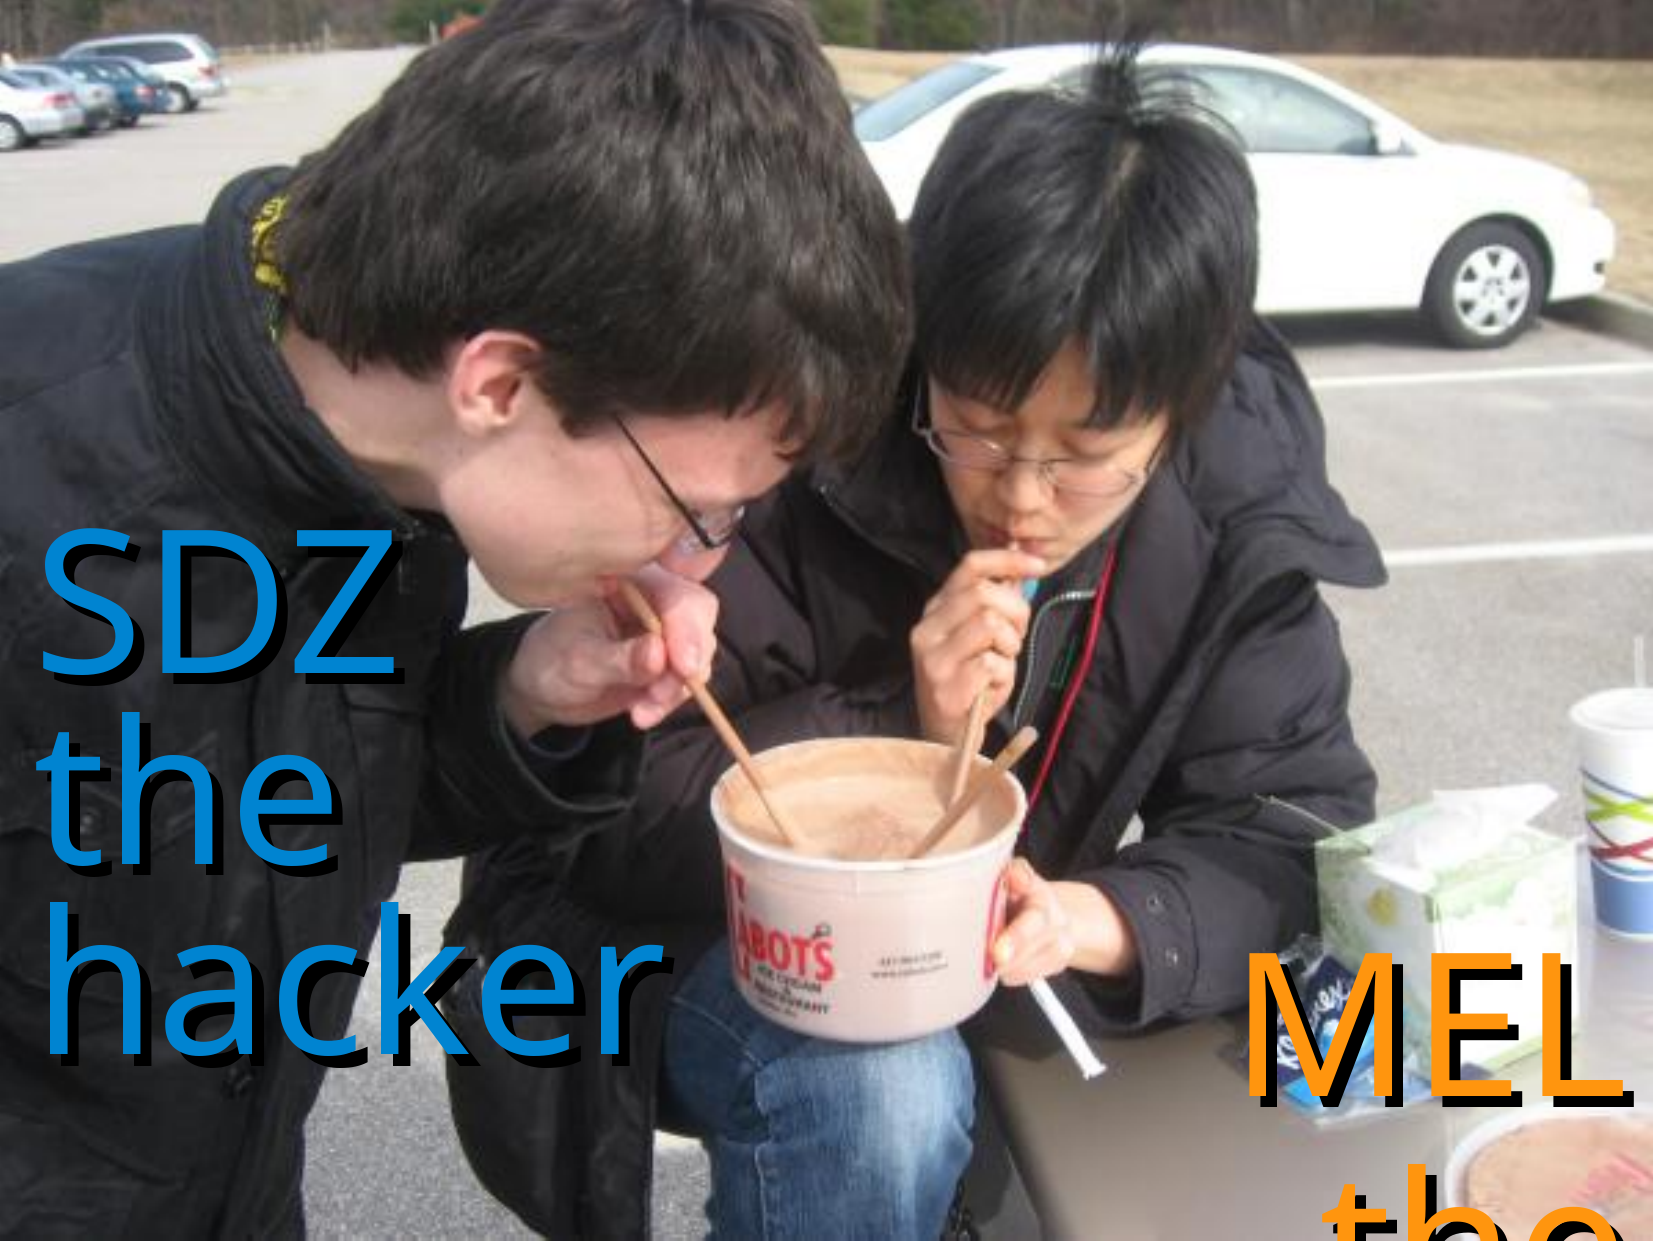

# SDZ the hacker
MEL
the academic